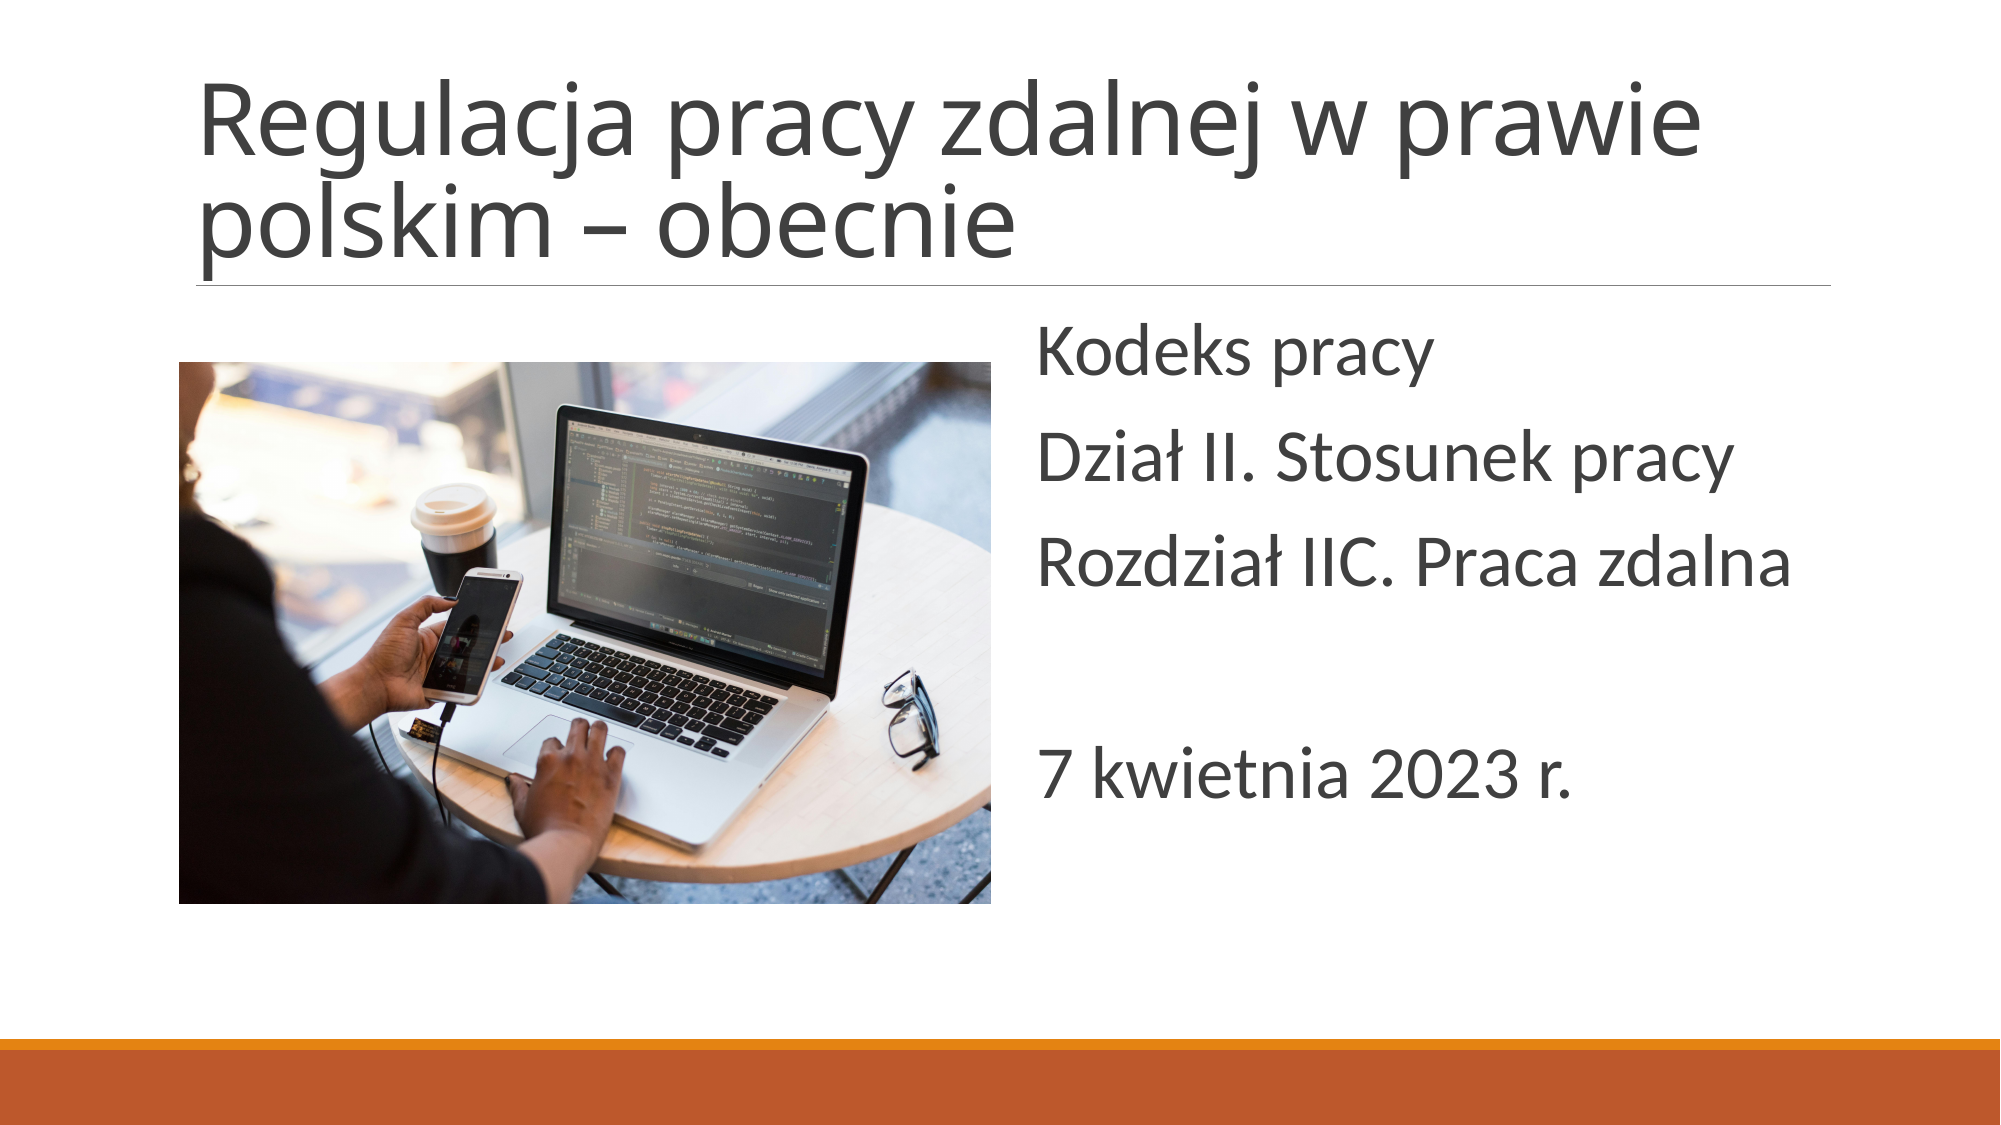

# Regulacja pracy zdalnej w prawie polskim – obecnie
Kodeks pracy
Dział II. Stosunek pracy
Rozdział IIC. Praca zdalna
7 kwietnia 2023 r.